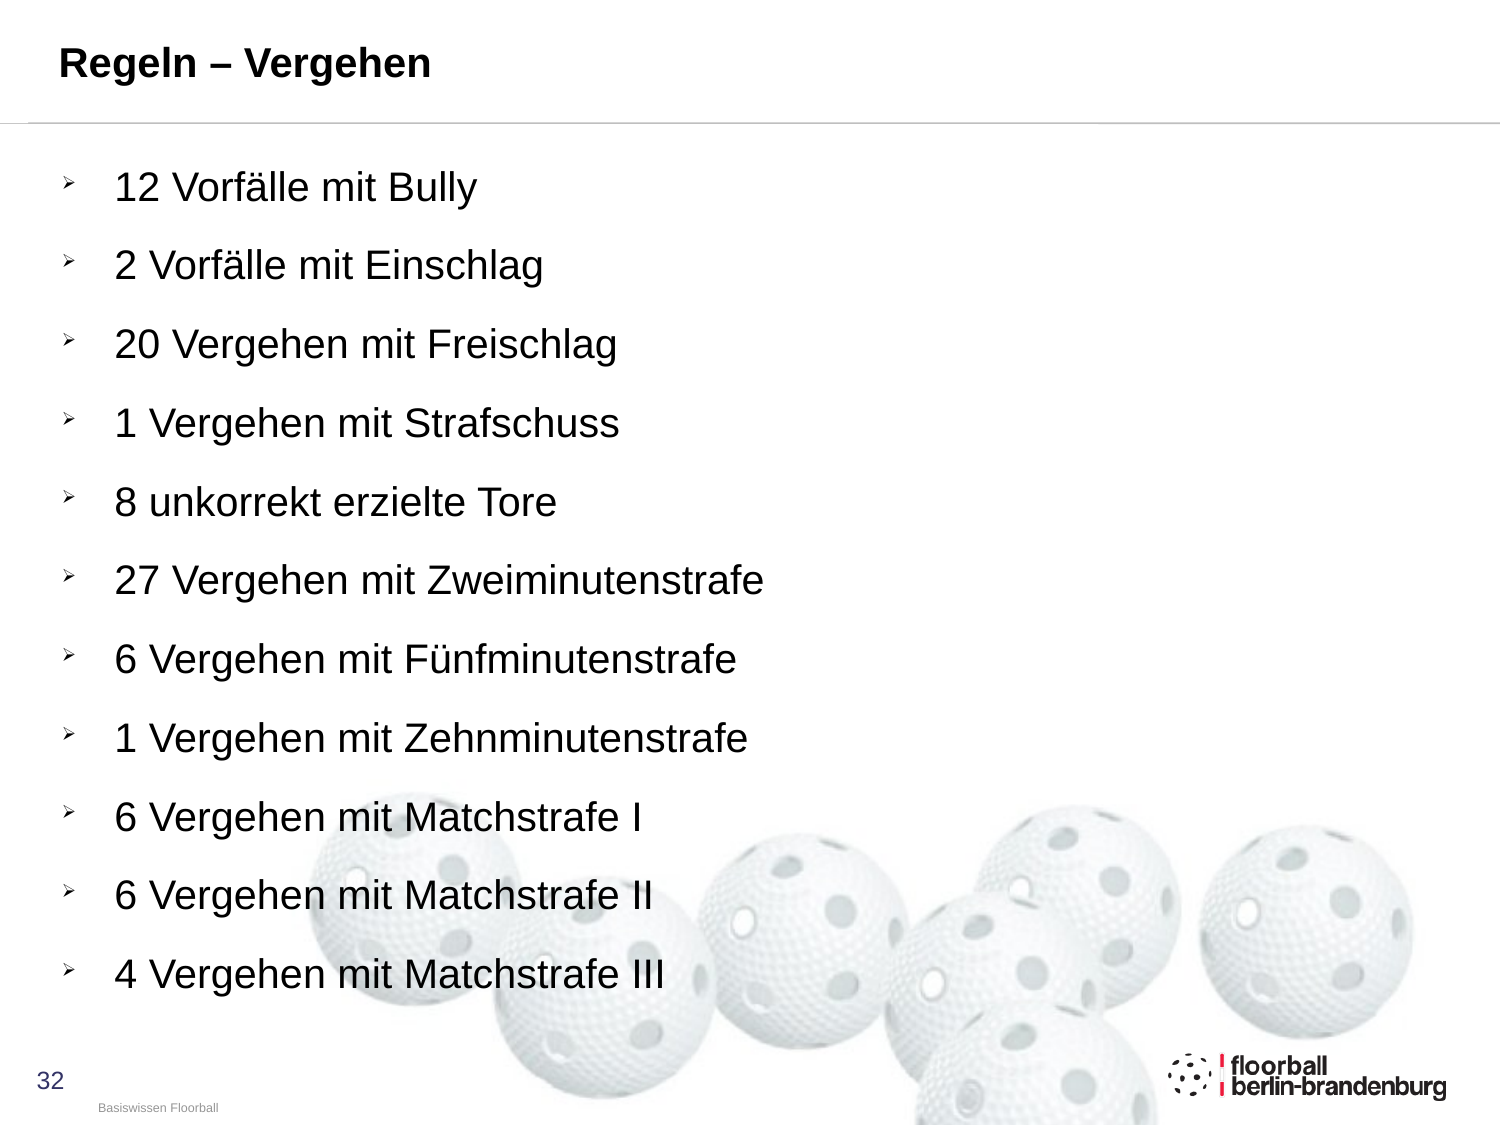

Regeln – Vergehen
12 Vorfälle mit Bully
2 Vorfälle mit Einschlag
20 Vergehen mit Freischlag
1 Vergehen mit Strafschuss
8 unkorrekt erzielte Tore
27 Vergehen mit Zweiminutenstrafe
6 Vergehen mit Fünfminutenstrafe
1 Vergehen mit Zehnminutenstrafe
6 Vergehen mit Matchstrafe I
6 Vergehen mit Matchstrafe II
4 Vergehen mit Matchstrafe III